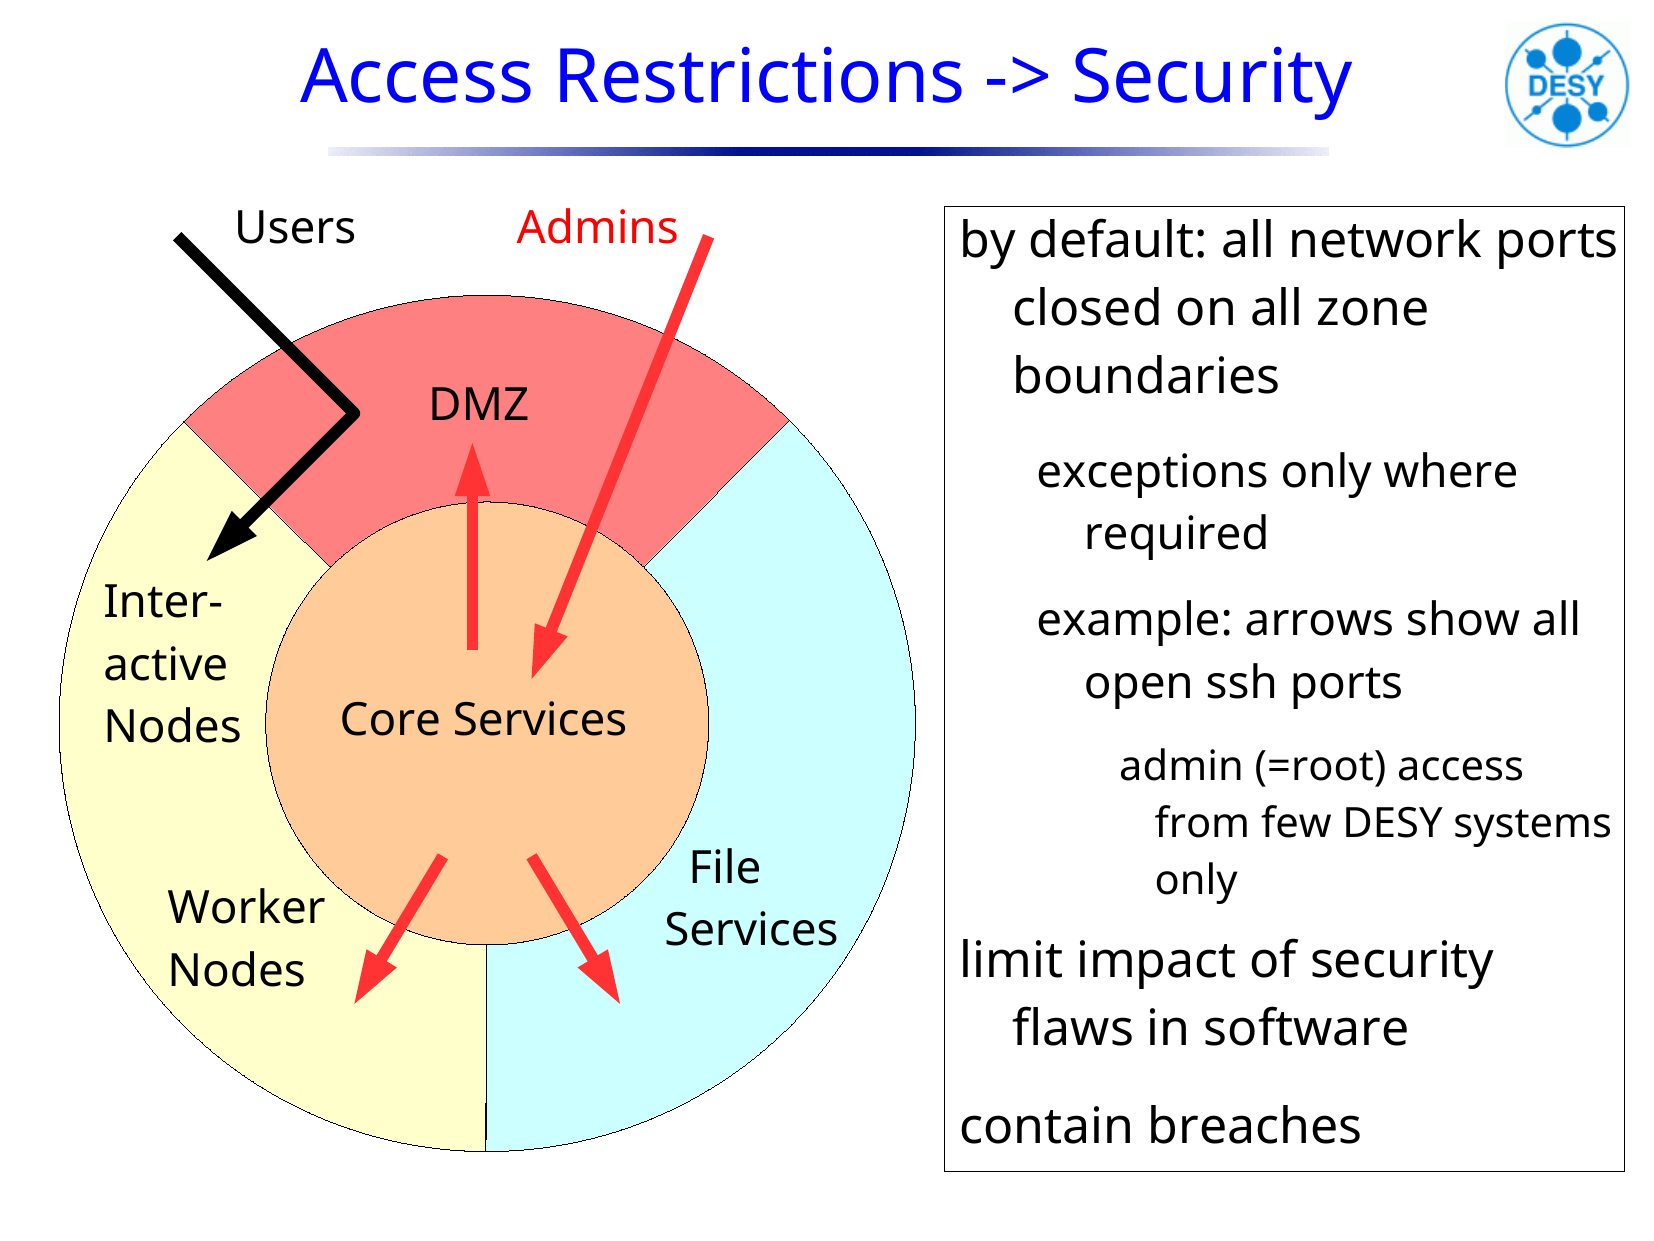

# Access Restrictions -> Security
Users
Admins
by default: all network ports closed on all zone boundaries
exceptions only where required
example: arrows show all open ssh ports
admin (=root) access from few DESY systems only
limit impact of security flaws in software
contain breaches
DMZ
Inter-
active
Nodes
Core Services
 File
Services
Worker
Nodes